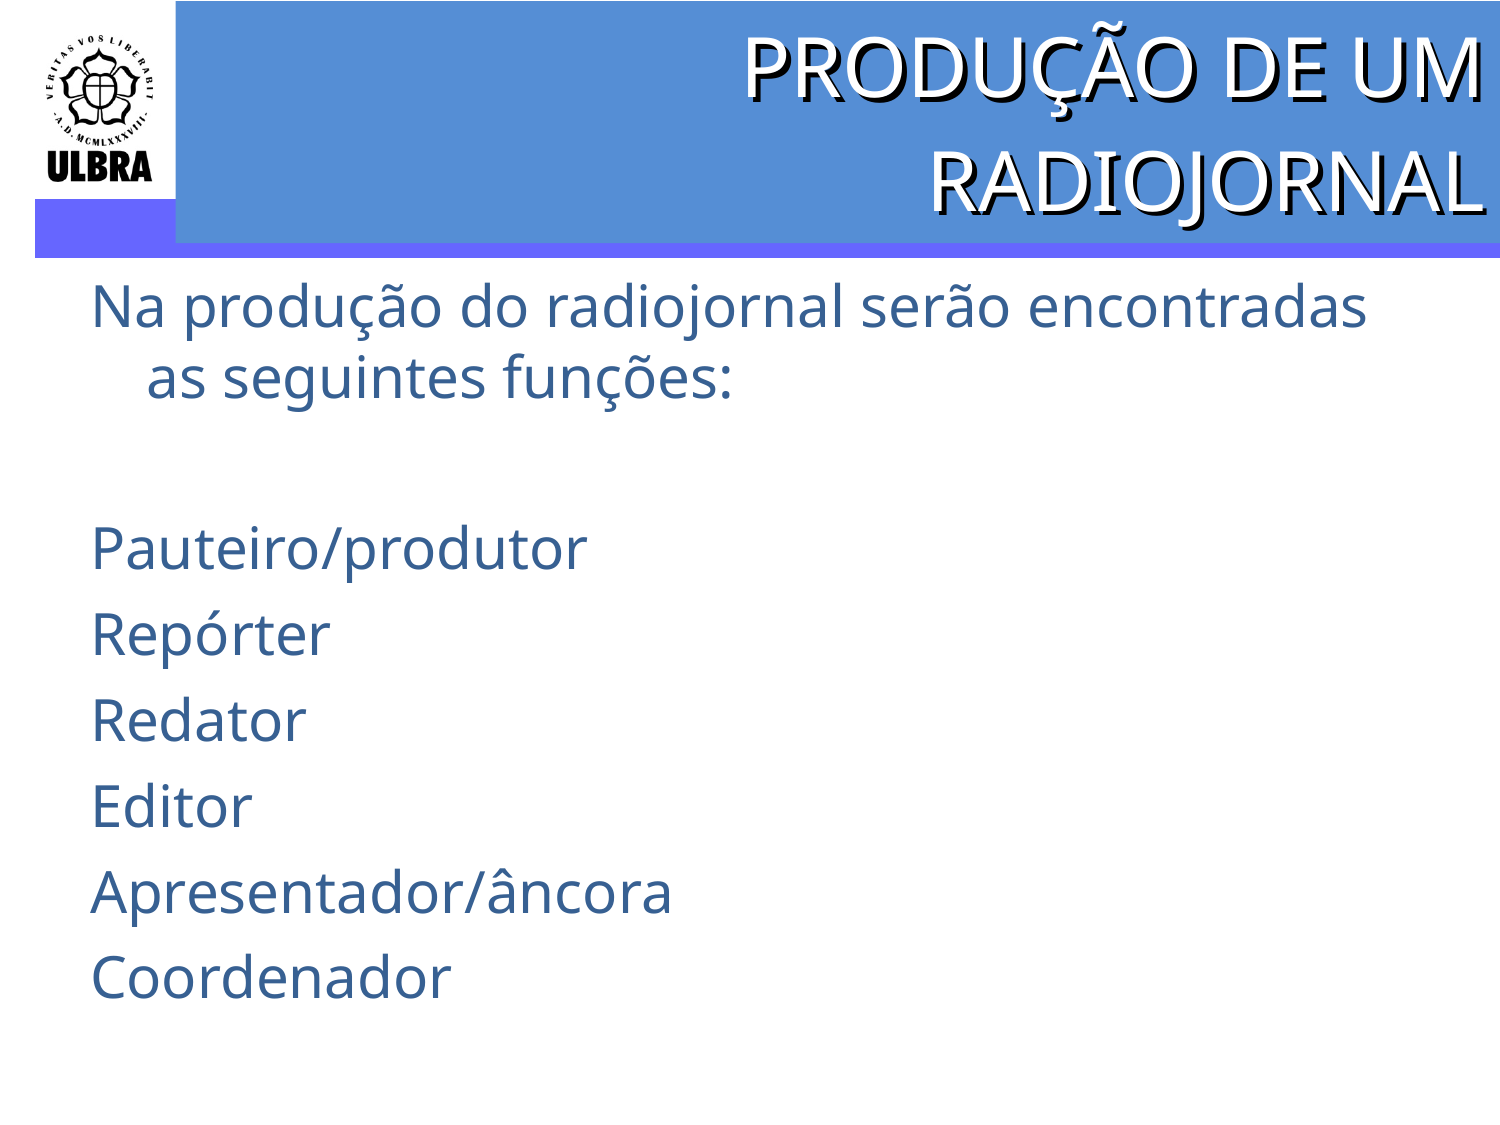

# PRODUÇÃO DE UM RADIOJORNAL
Na produção do radiojornal serão encontradas as seguintes funções:
Pauteiro/produtor
Repórter
Redator
Editor
Apresentador/âncora
Coordenador